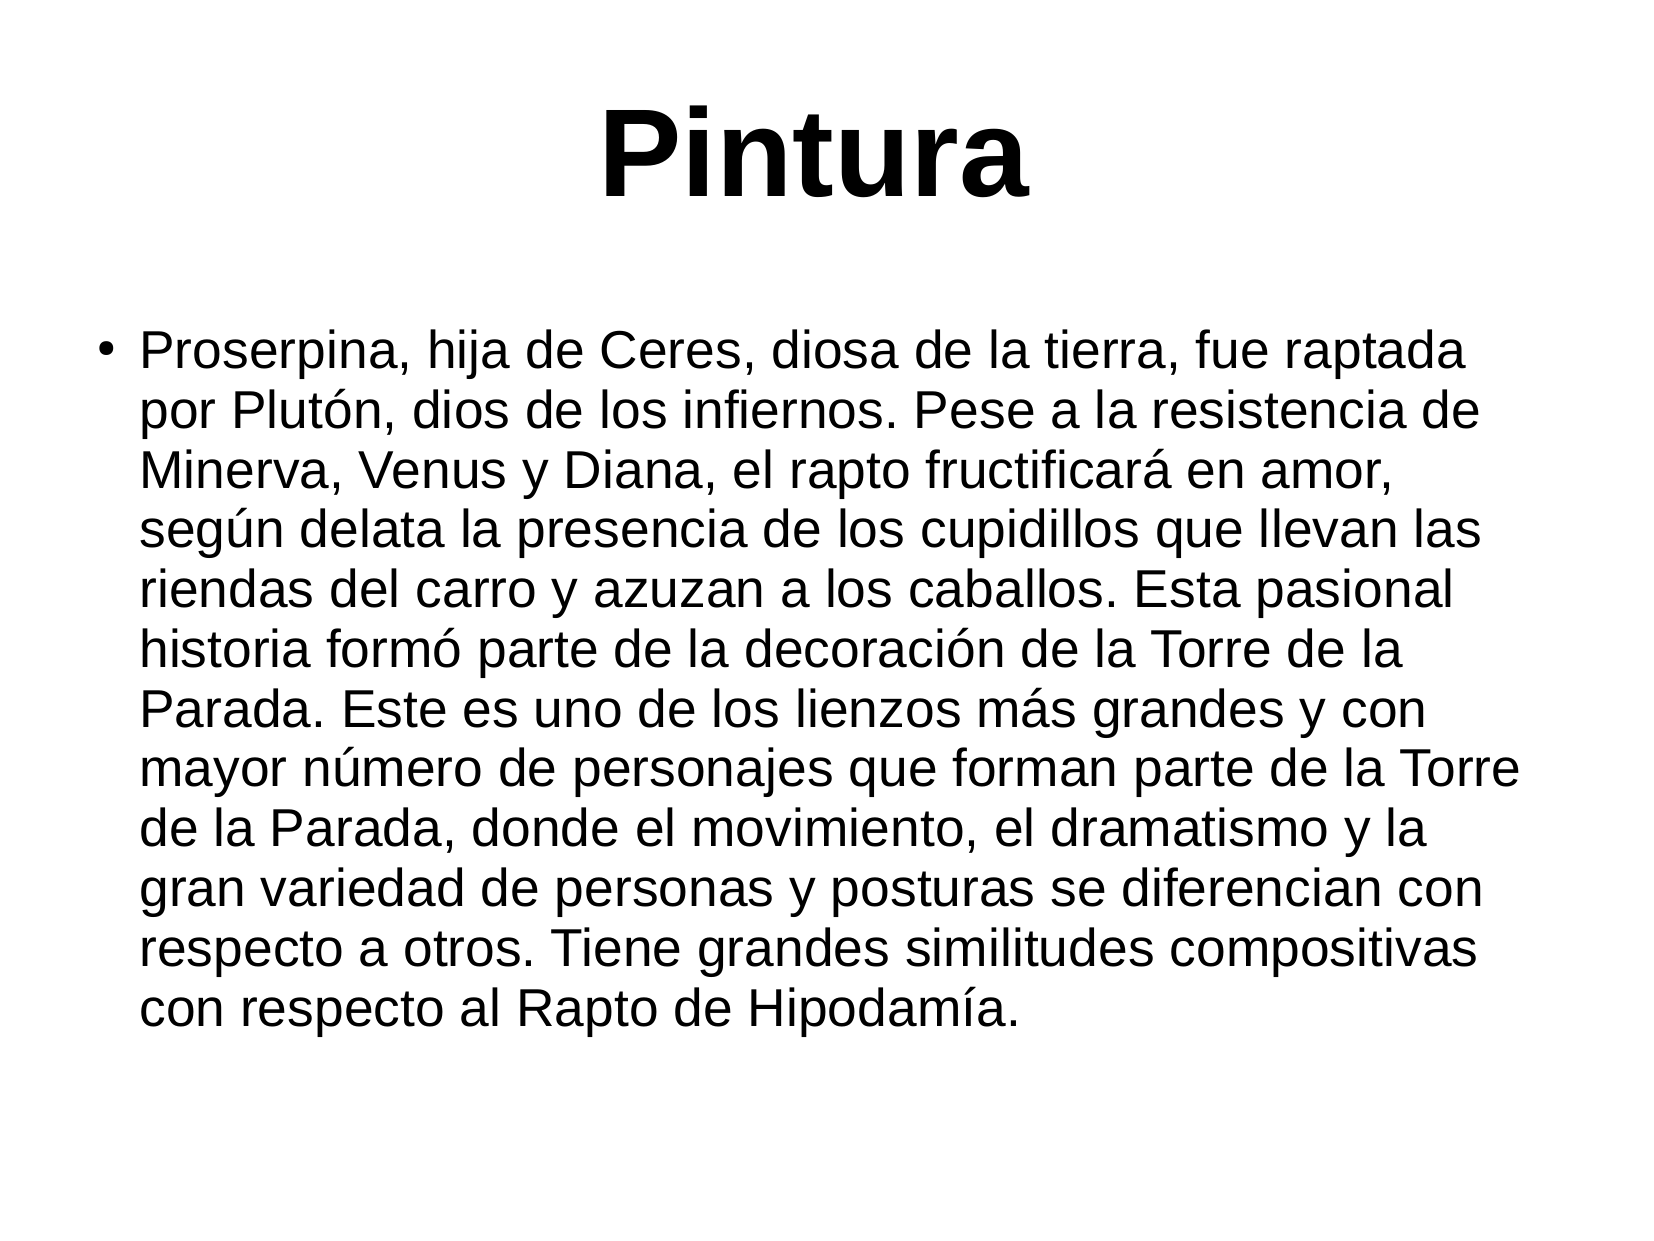

# Pintura
Proserpina, hija de Ceres, diosa de la tierra, fue raptada por Plutón, dios de los infiernos. Pese a la resistencia de Minerva, Venus y Diana, el rapto fructificará en amor, según delata la presencia de los cupidillos que llevan las riendas del carro y azuzan a los caballos. Esta pasional historia formó parte de la decoración de la Torre de la Parada. Este es uno de los lienzos más grandes y con mayor número de personajes que forman parte de la Torre de la Parada, donde el movimiento, el dramatismo y la gran variedad de personas y posturas se diferencian con respecto a otros. Tiene grandes similitudes compositivas con respecto al Rapto de Hipodamía.